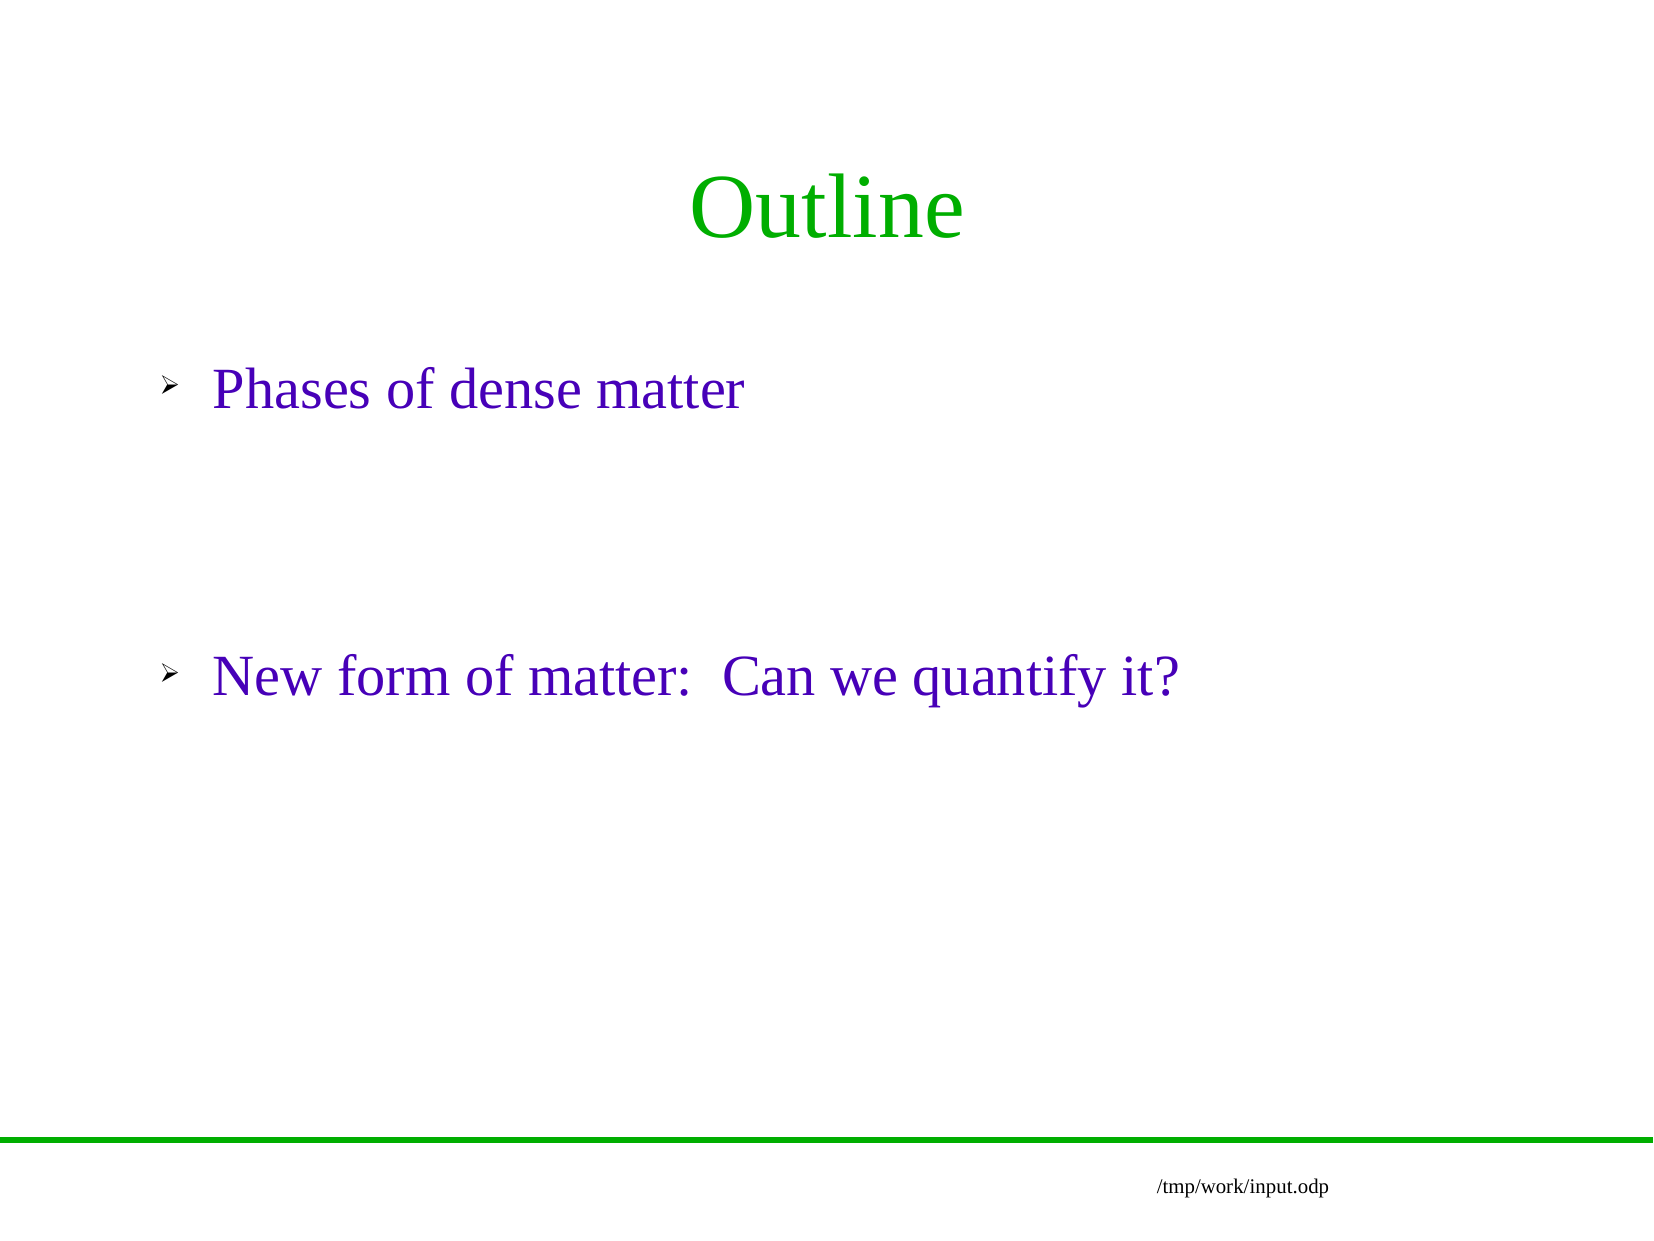

# Outline
Phases of dense matter
New form of matter: Can we quantify it?